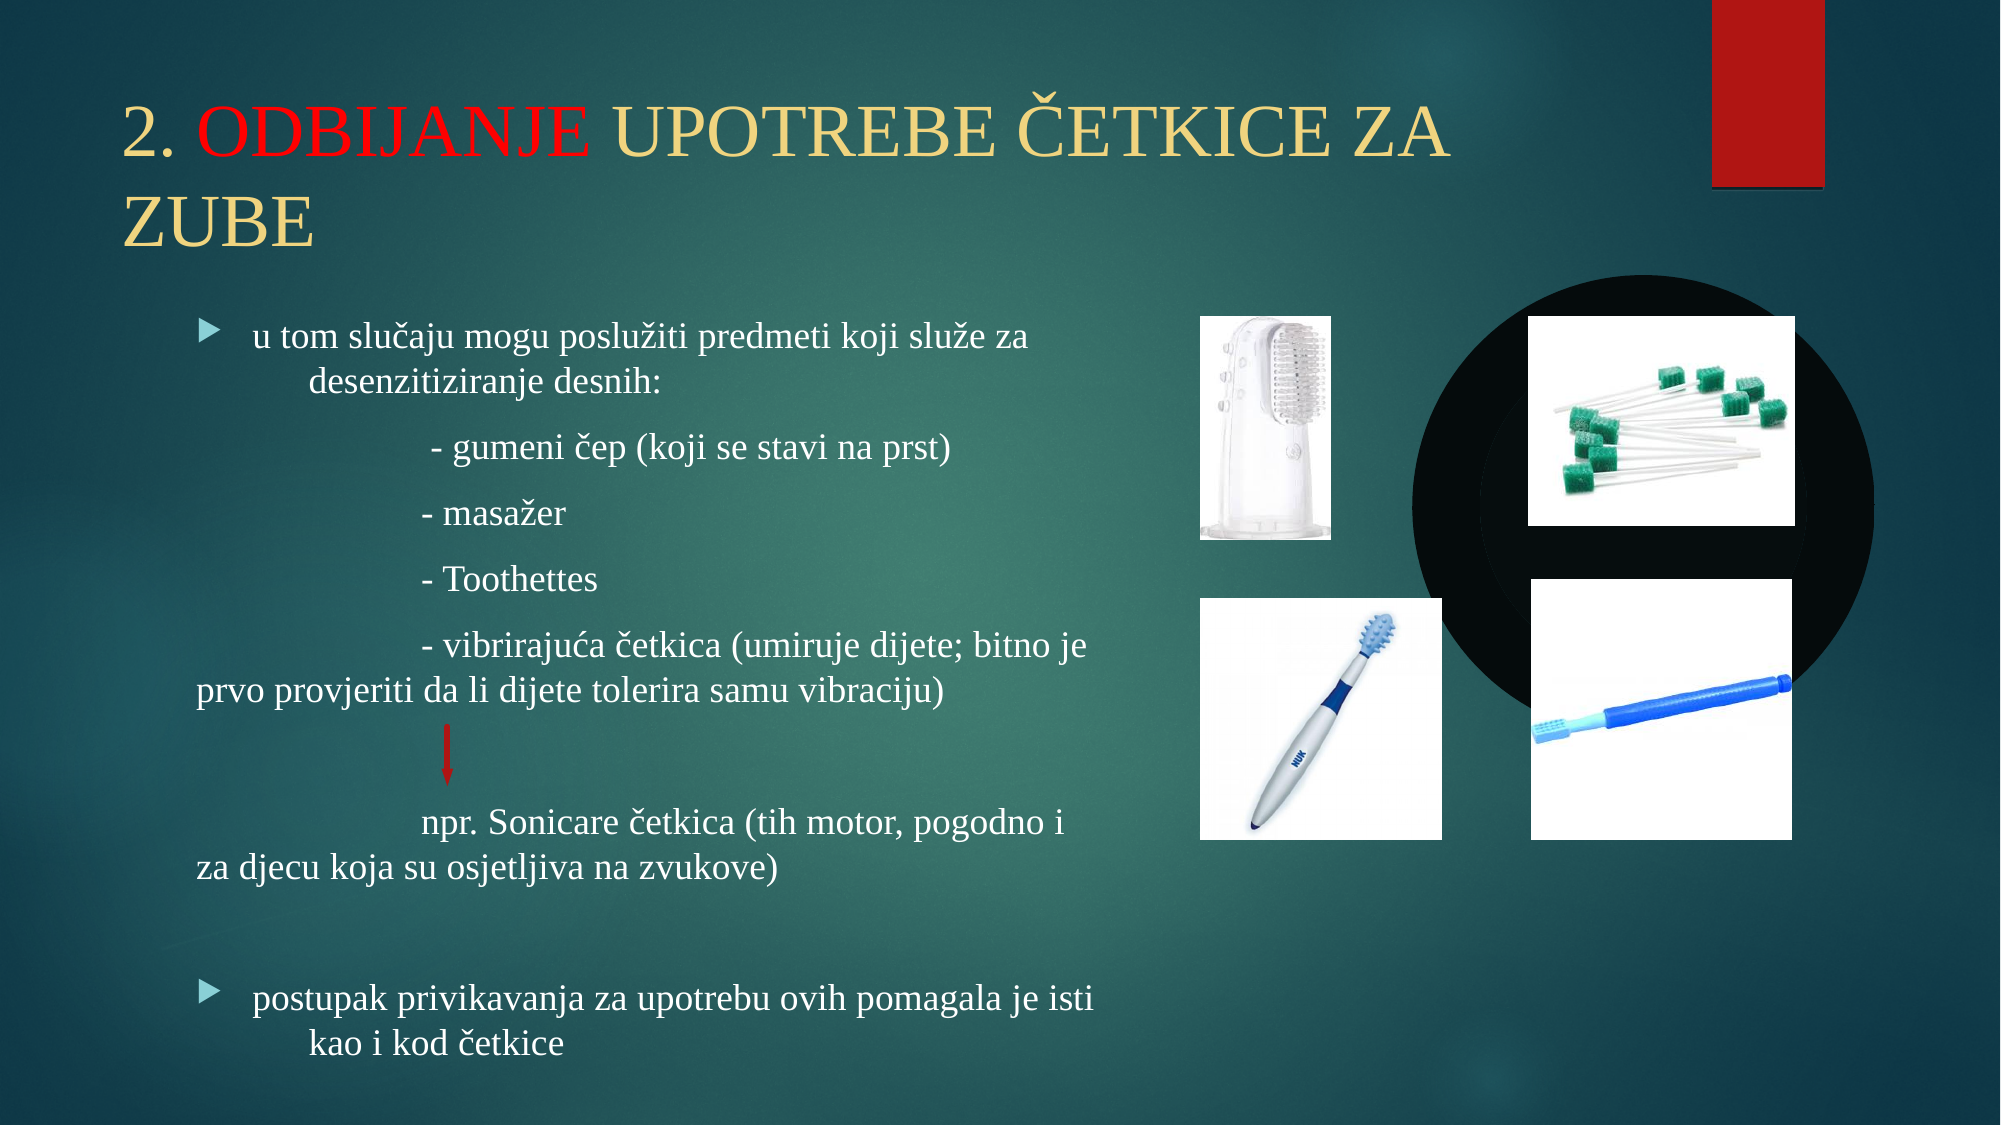

# 2. ODBIJANJE UPOTREBE ČETKICE ZA ZUBE
u tom slučaju mogu poslužiti predmeti koji služe za desenzitiziranje desnih:
			 - gumeni čep (koji se stavi na prst)
			- masažer
			- Toothettes
			- vibrirajuća četkica (umiruje dijete; bitno je prvo provjeriti da li dijete tolerira samu vibraciju)
			npr. Sonicare četkica (tih motor, pogodno i za djecu koja su osjetljiva na zvukove)
postupak privikavanja za upotrebu ovih pomagala je isti kao i kod četkice